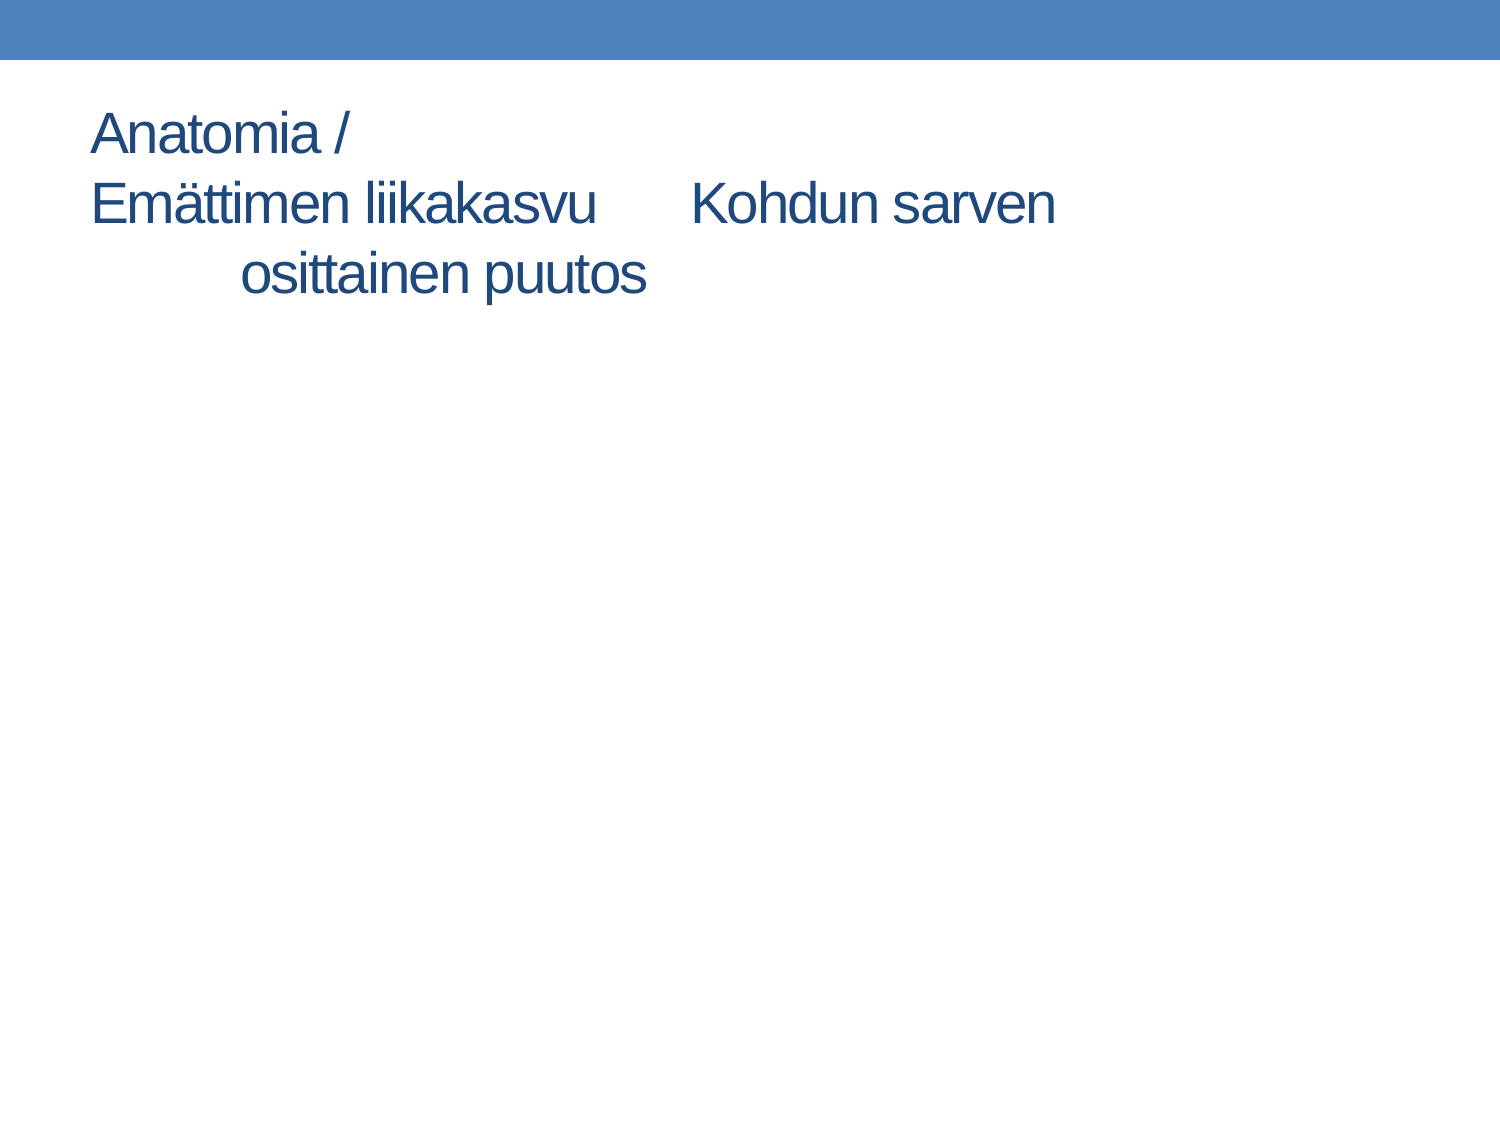

# Anatomia / Emättimen liikakasvu	 	Kohdun sarven 						osittainen puutos